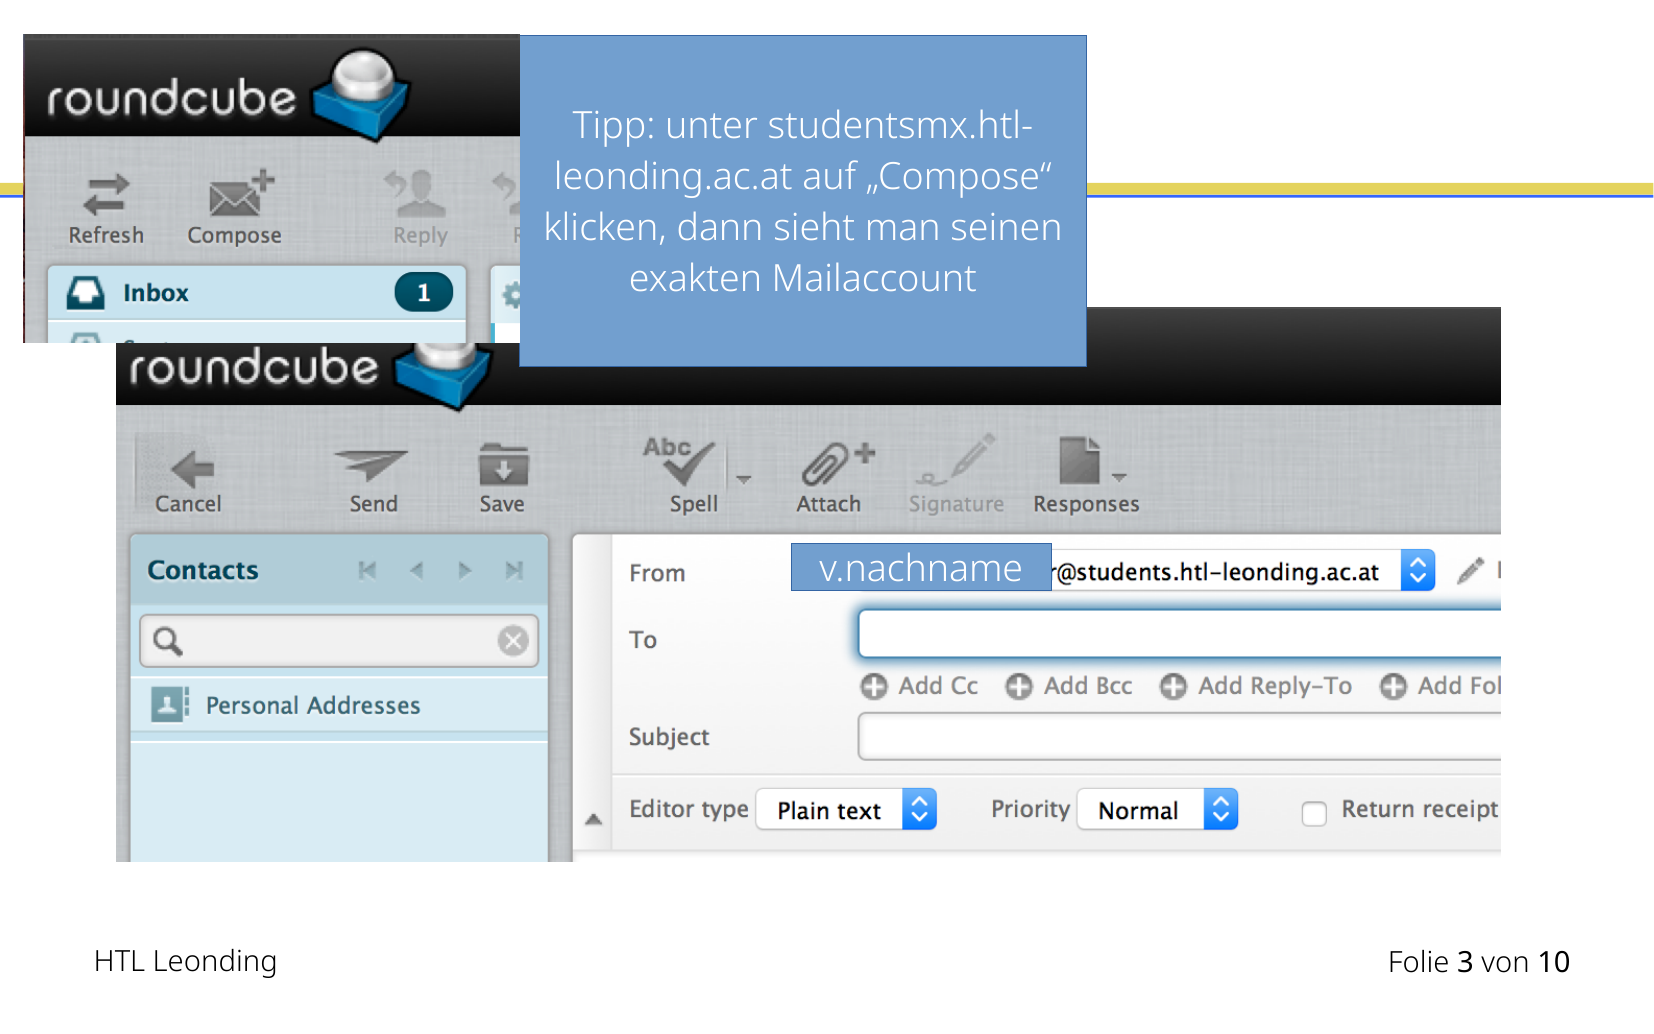

#
Tipp: unter studentsmx.htl-leonding.ac.at auf „Compose“ klicken, dann sieht man seinen exakten Mailaccount
v.nachname
3